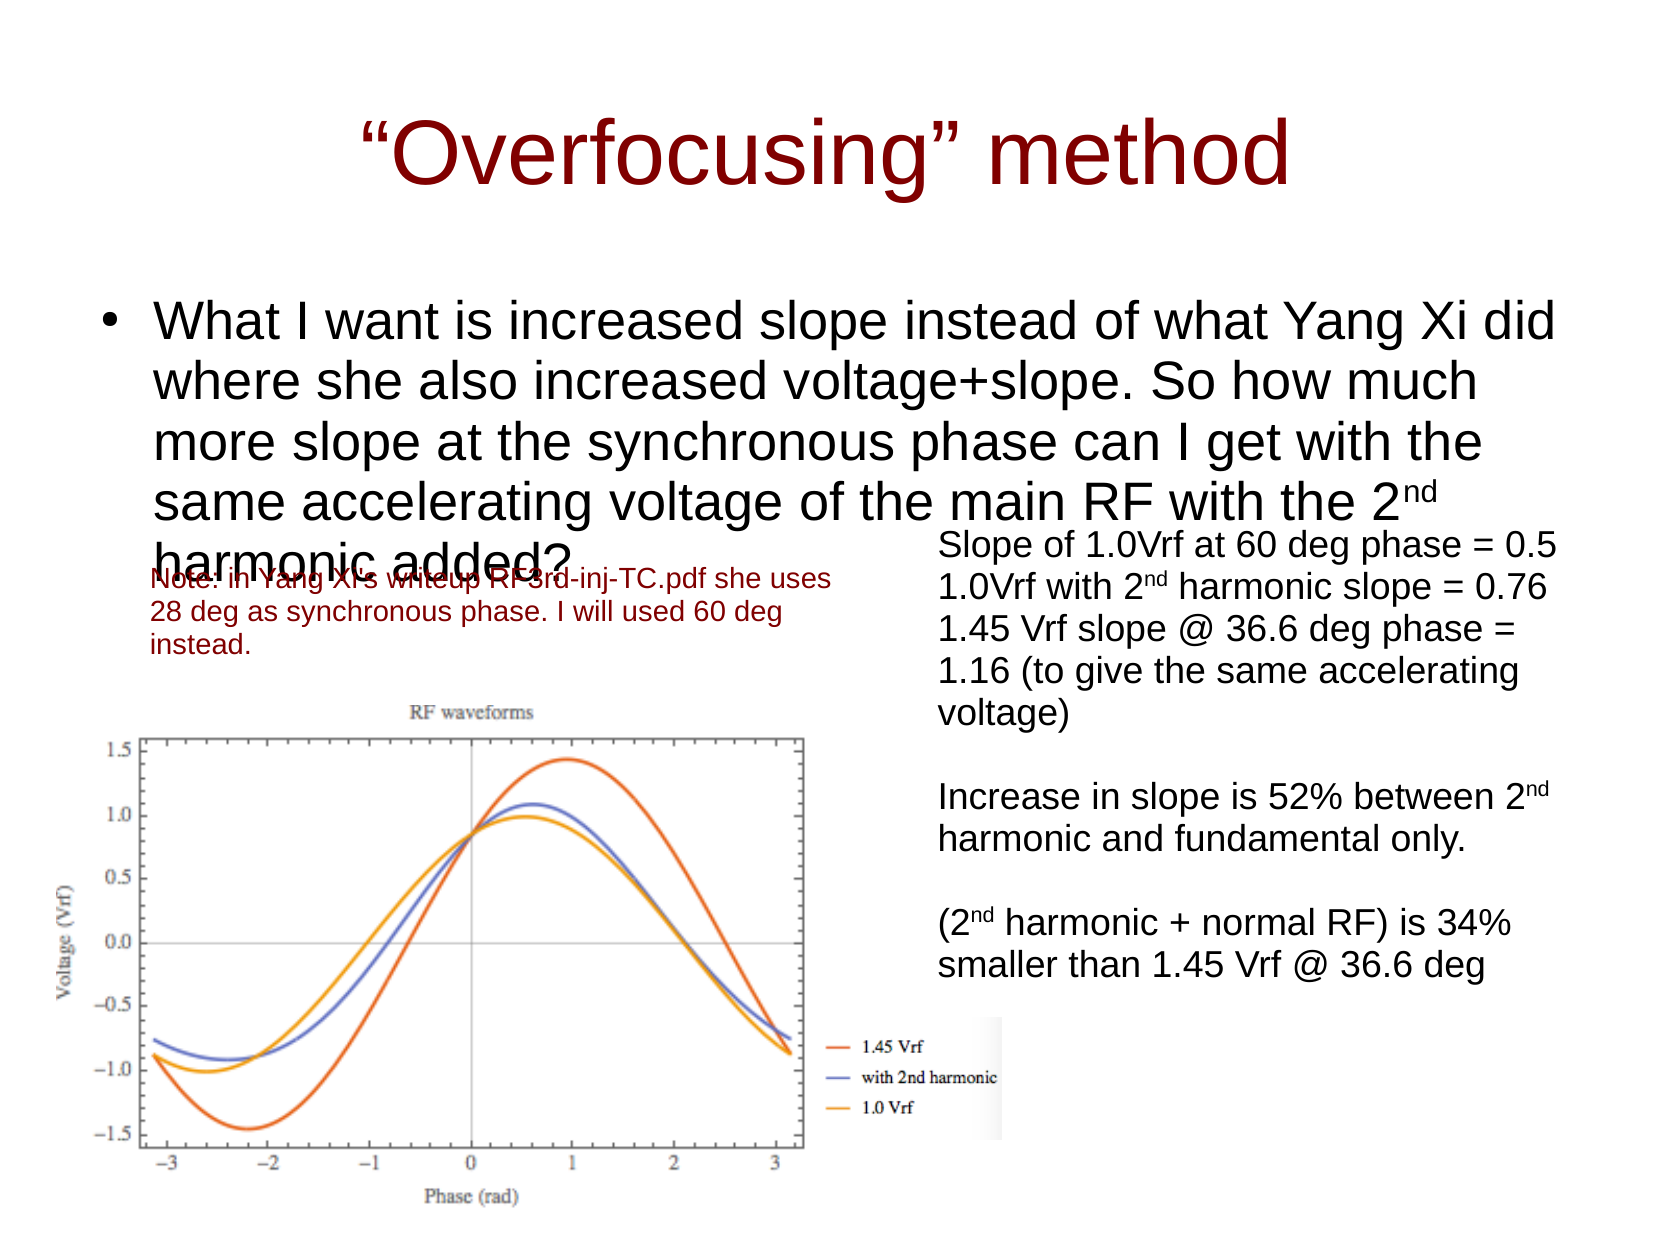

# “Overfocusing” method
What I want is increased slope instead of what Yang Xi did where she also increased voltage+slope. So how much more slope at the synchronous phase can I get with the same accelerating voltage of the main RF with the 2nd harmonic added?
Slope of 1.0Vrf at 60 deg phase = 0.5
1.0Vrf with 2nd harmonic slope = 0.76
1.45 Vrf slope @ 36.6 deg phase = 1.16 (to give the same accelerating voltage)
Increase in slope is 52% between 2nd harmonic and fundamental only.
(2nd harmonic + normal RF) is 34% smaller than 1.45 Vrf @ 36.6 deg
Note: in Yang Xi's writeup RF3rd-inj-TC.pdf she uses 28 deg as synchronous phase. I will used 60 deg instead.